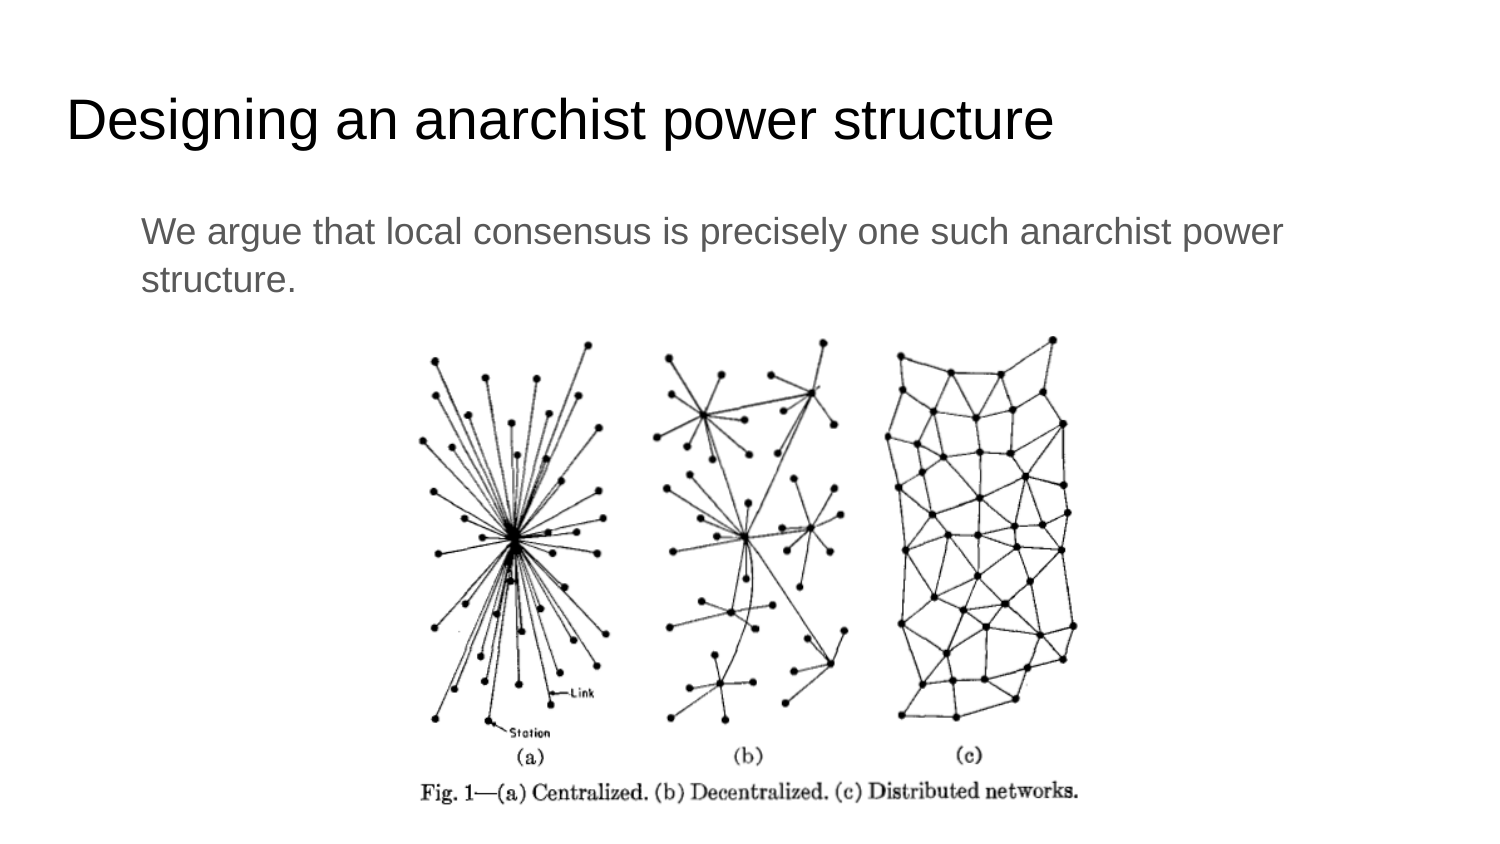

# Designing an anarchist power structure
We argue that local consensus is precisely one such anarchist power structure.